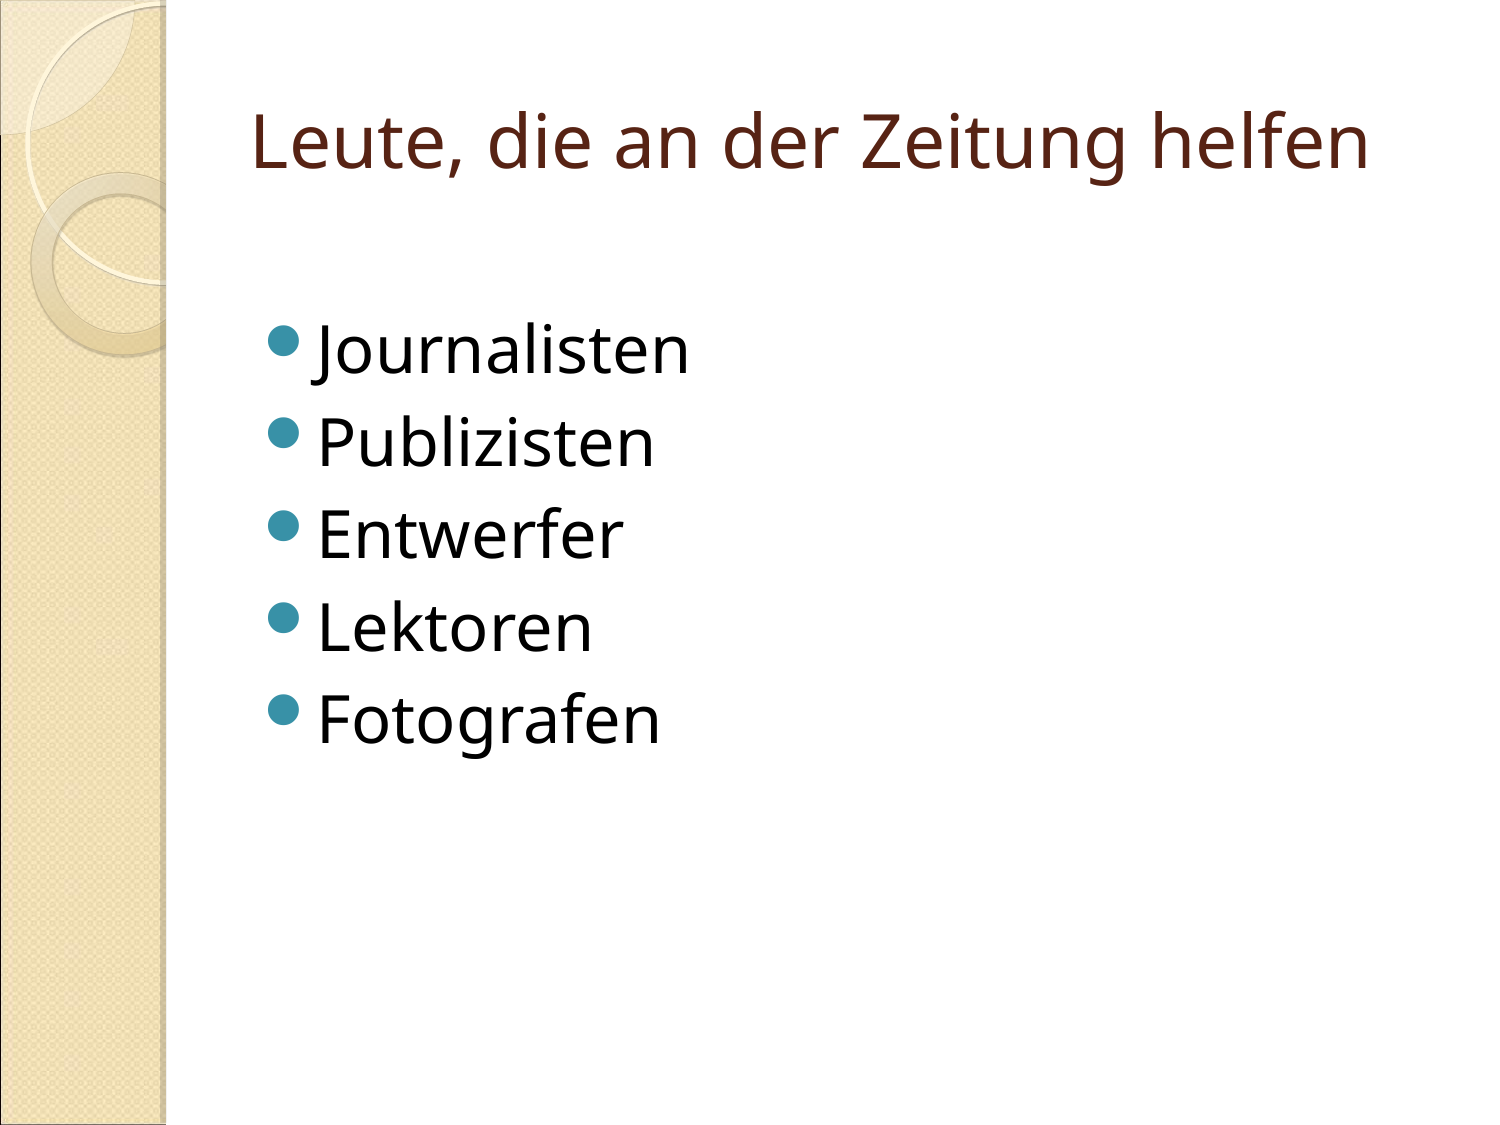

Leute, die an der Zeitung helfen
Journalisten
Publizisten
Entwerfer
Lektoren
Fotografen